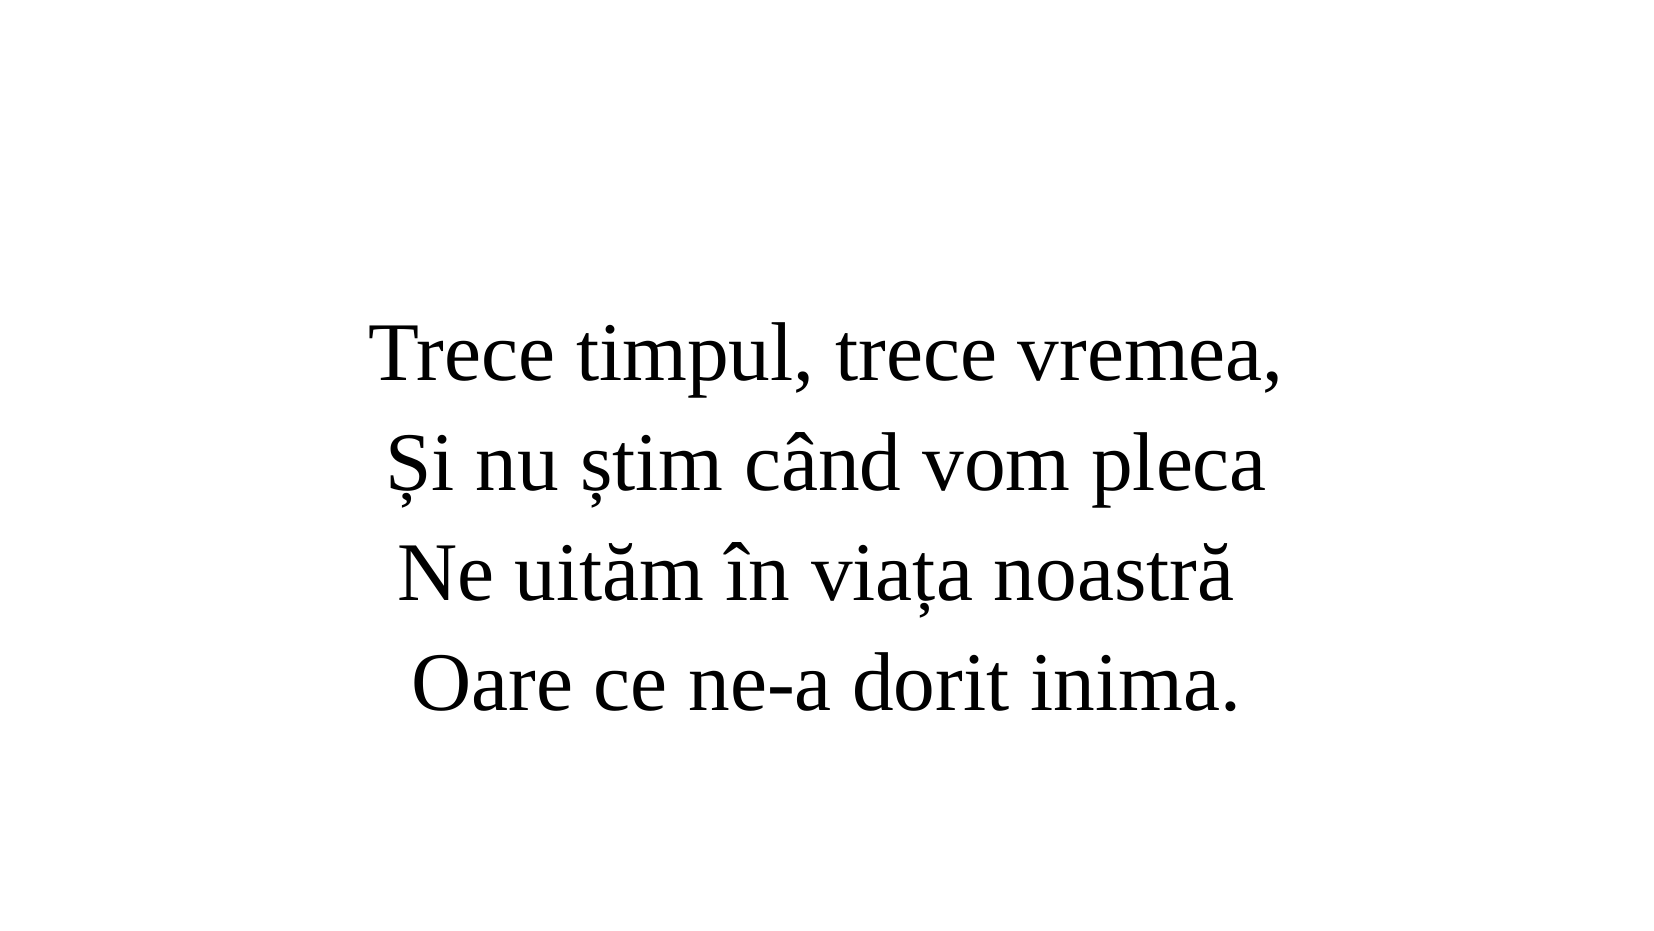

# Trece timpul, trece vremea,
Și nu știm când vom pleca
Ne uităm în viața noastră
Oare ce ne-a dorit inima.